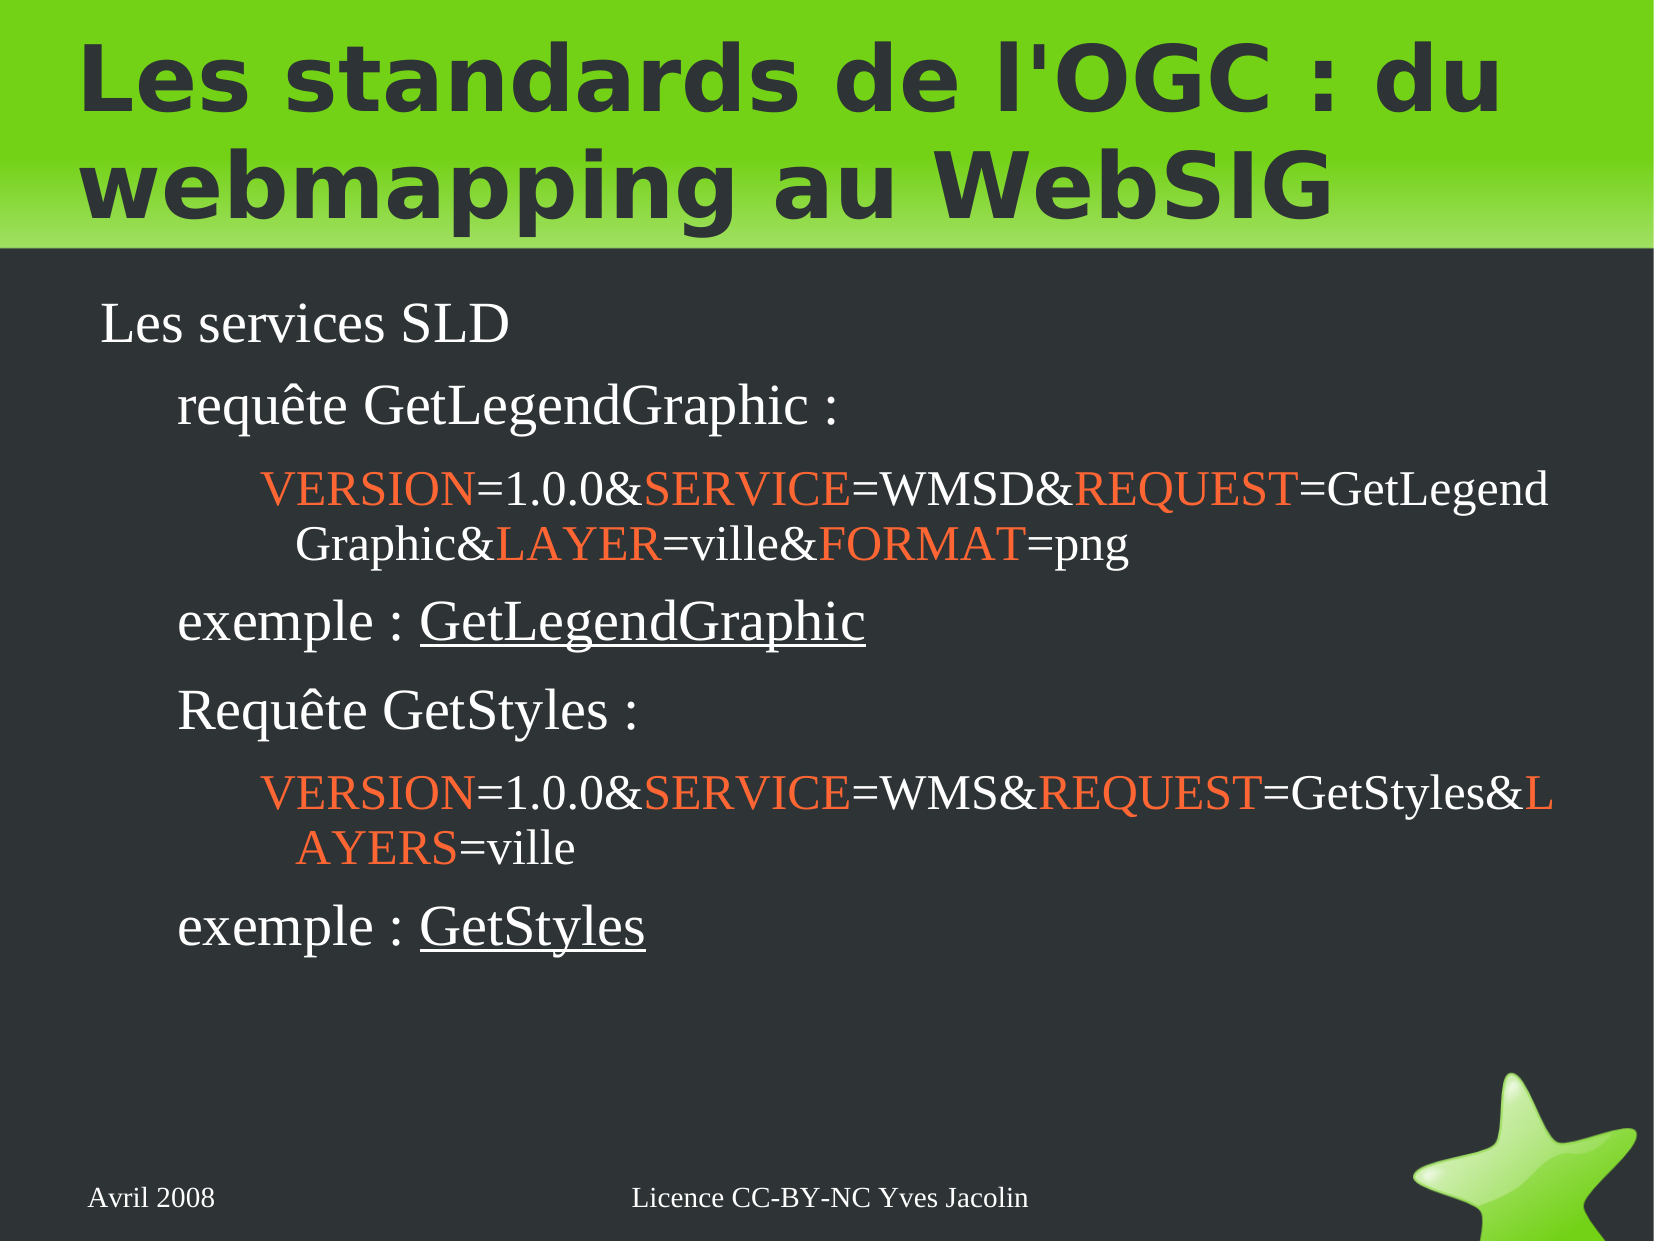

# Les standards de l'OGC : du webmapping au WebSIG
Les services SLD
requête GetLegendGraphic :
VERSION=1.0.0&SERVICE=WMSD&REQUEST=GetLegendGraphic&LAYER=ville&FORMAT=png
exemple : GetLegendGraphic
Requête GetStyles :
VERSION=1.0.0&SERVICE=WMS&REQUEST=GetStyles&LAYERS=ville
exemple : GetStyles